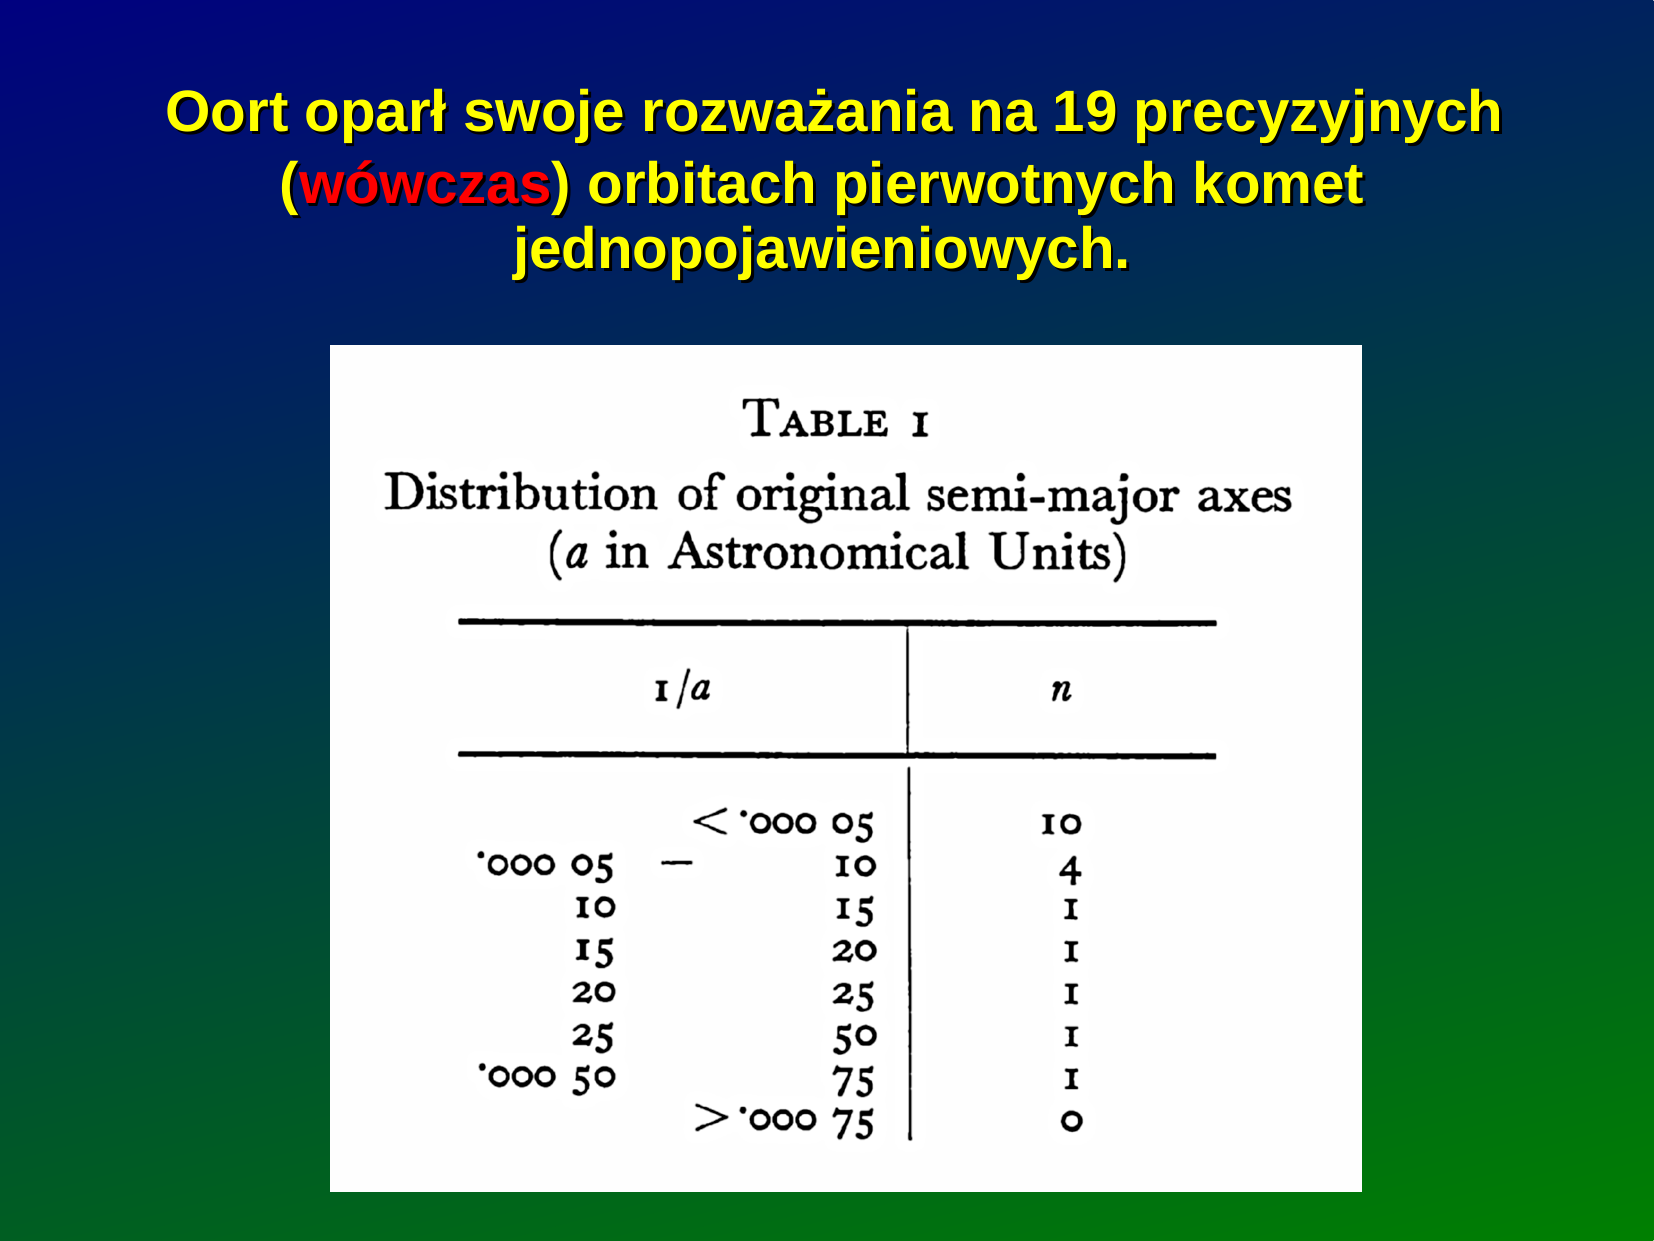

# Oort oparł swoje rozważania na 19 precyzyjnych (wówczas) orbitach pierwotnych komet jednopojawieniowych.